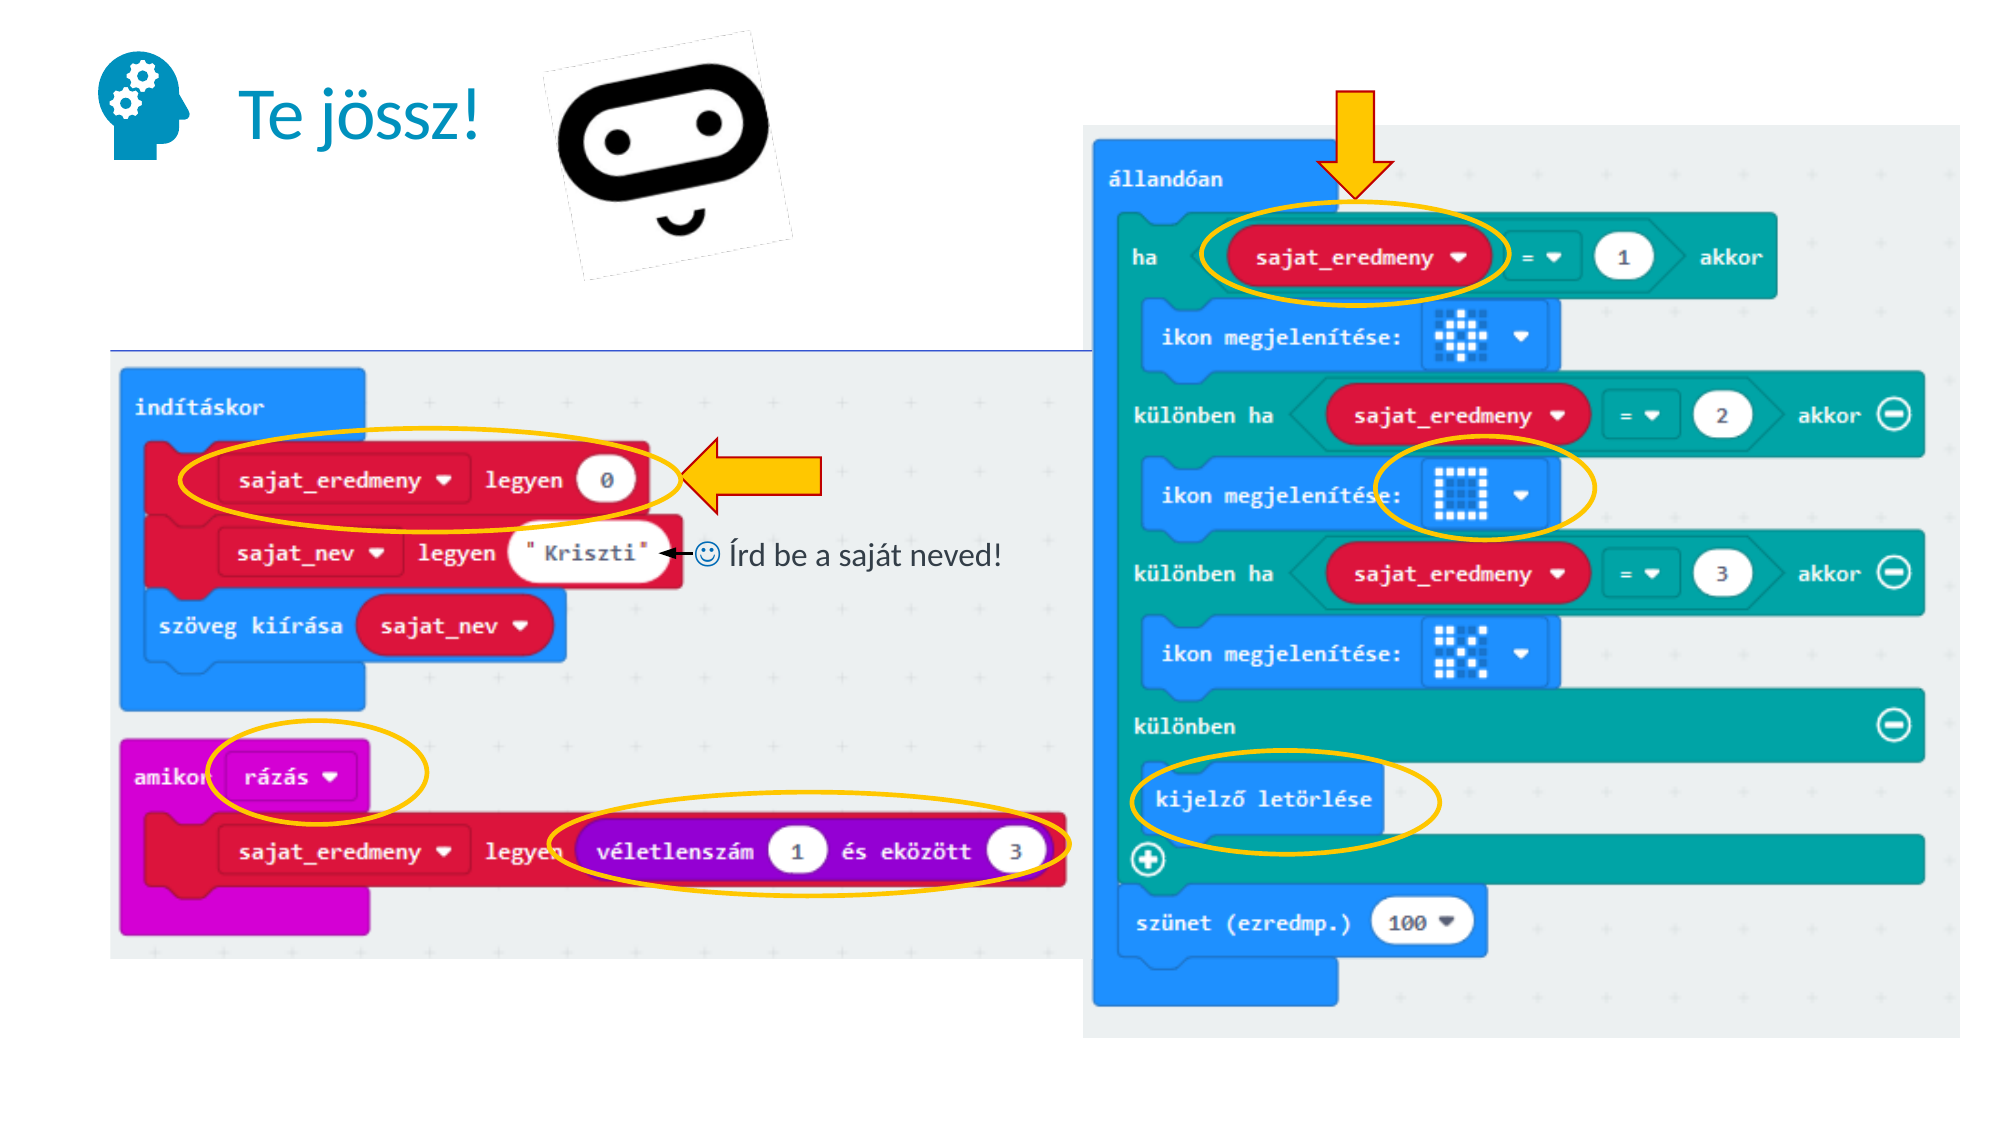

# Te jössz!
 Írd be a saját neved!